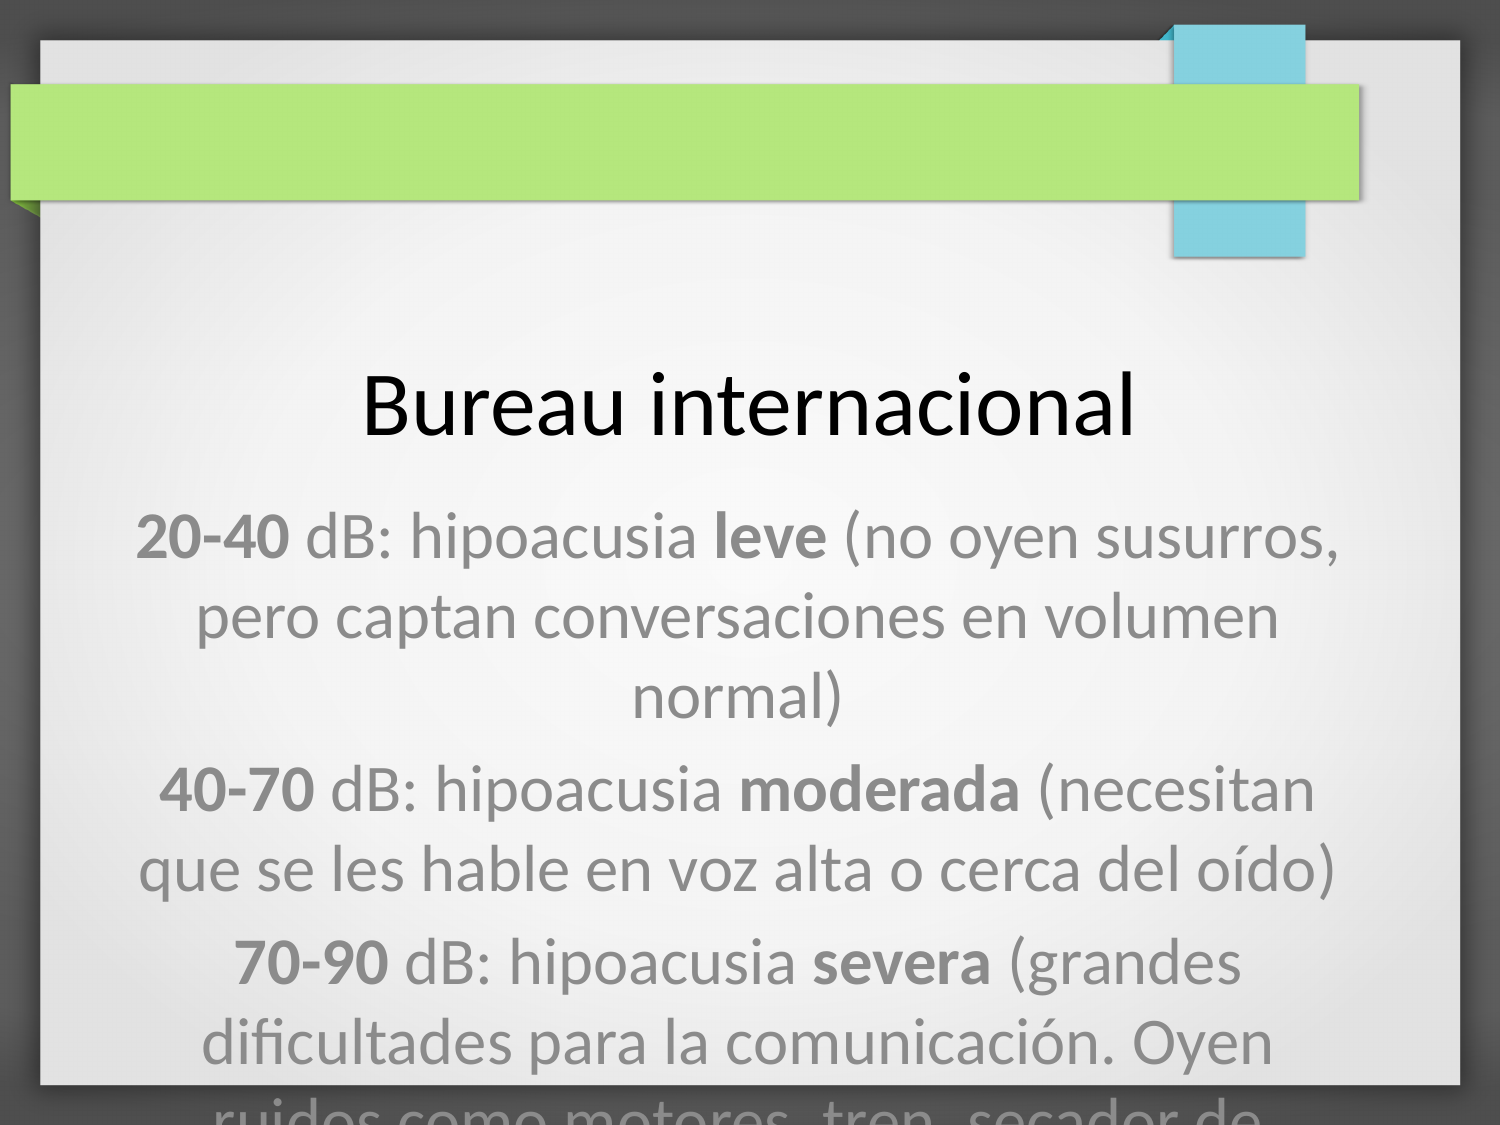

Bureau internacional
20-40 dB: hipoacusia leve (no oyen susurros, pero captan conversaciones en volumen normal)
40-70 dB: hipoacusia moderada (necesitan que se les hable en voz alta o cerca del oído)
70-90 dB: hipoacusia severa (grandes dificultades para la comunicación. Oyen ruidos como motores, tren, secador de pelo…)
>90 dB: hipoacusia profunda (los audífonos son poco eficaces en este nivel. Captan ruido de taladros, motores de avión, disparos…)